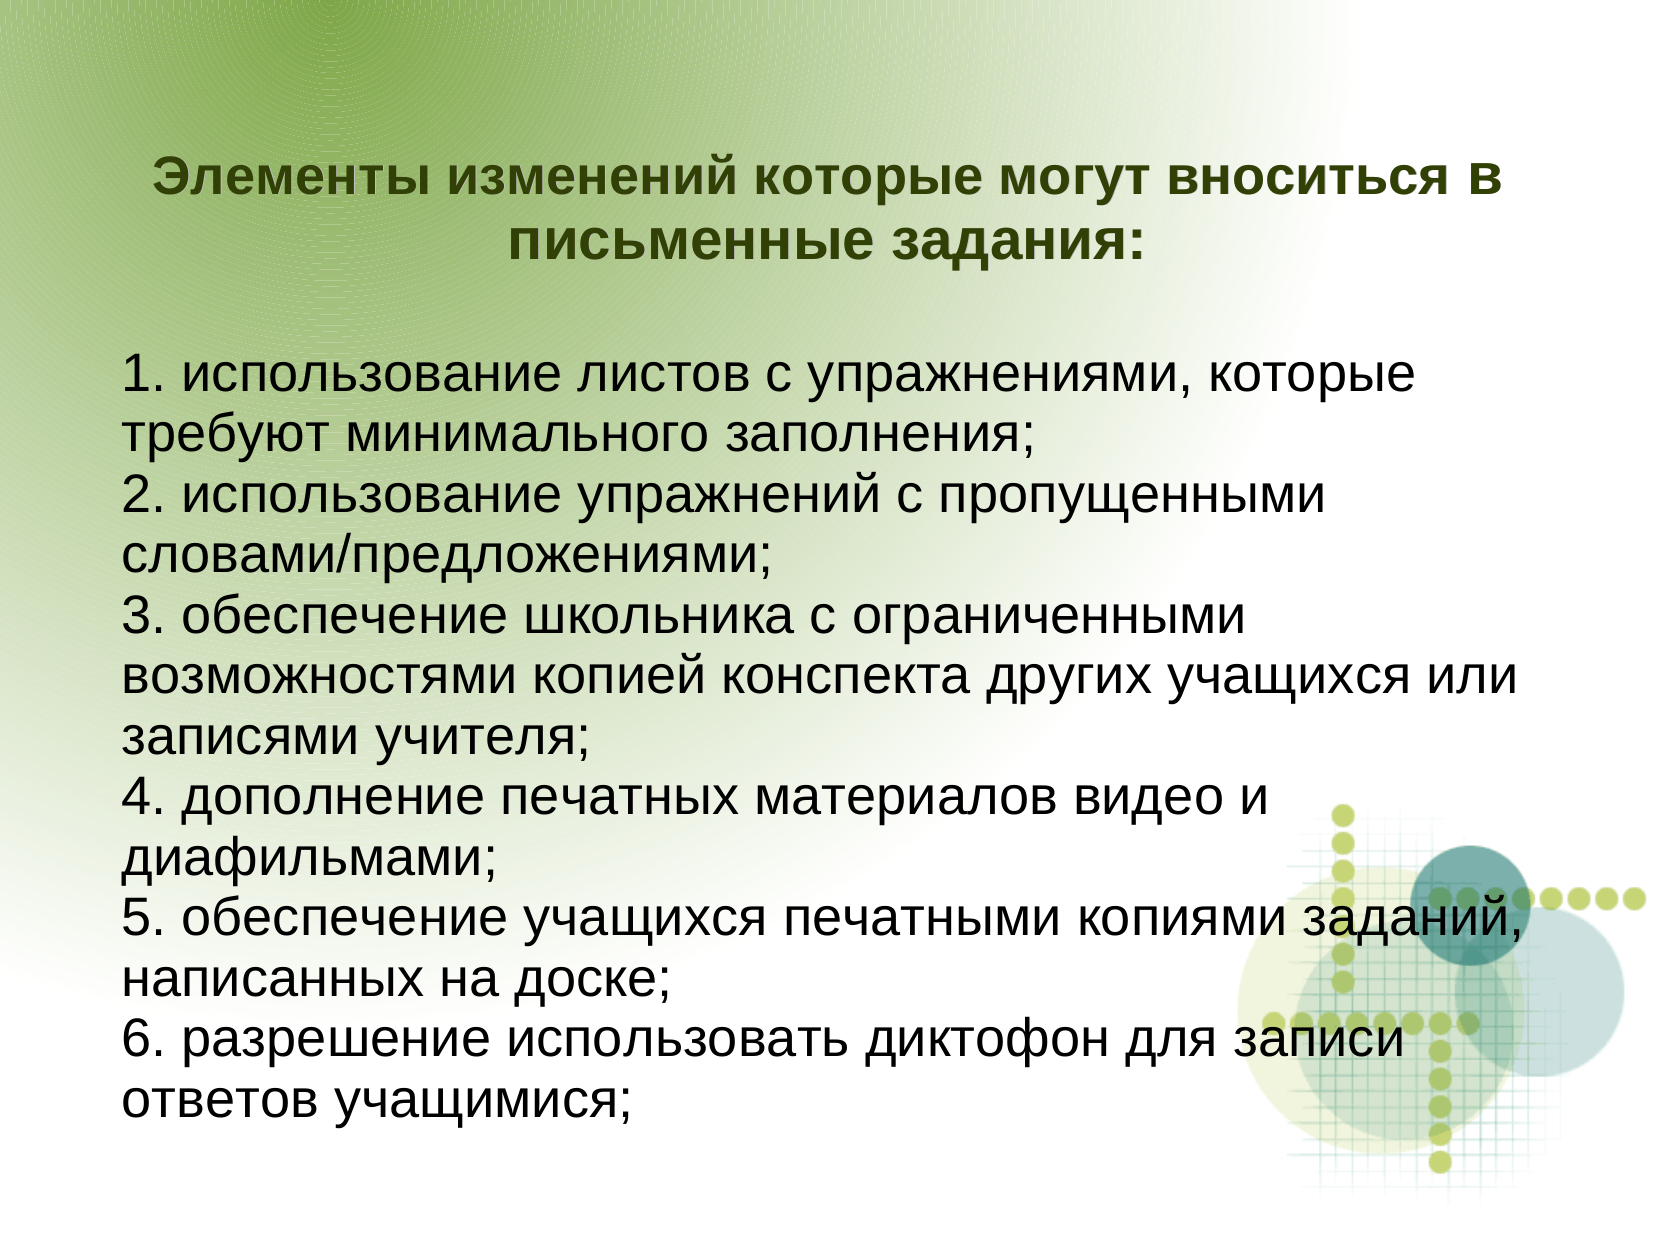

# Элементы изменений которые могут вноситься в письменные задания:
1. использование листов с упражнениями, которые требуют минимального заполнения;
2. использование упражнений с пропущенными словами/предложениями;
3. обеспечение школьника с ограниченными возможностями копией конспекта других учащихся или записями учителя;
4. дополнение печатных материалов видео и диафильмами;
5. обеспечение учащихся печатными копиями заданий, написанных на доске;
6. разрешение использовать диктофон для записи ответов учащимися;